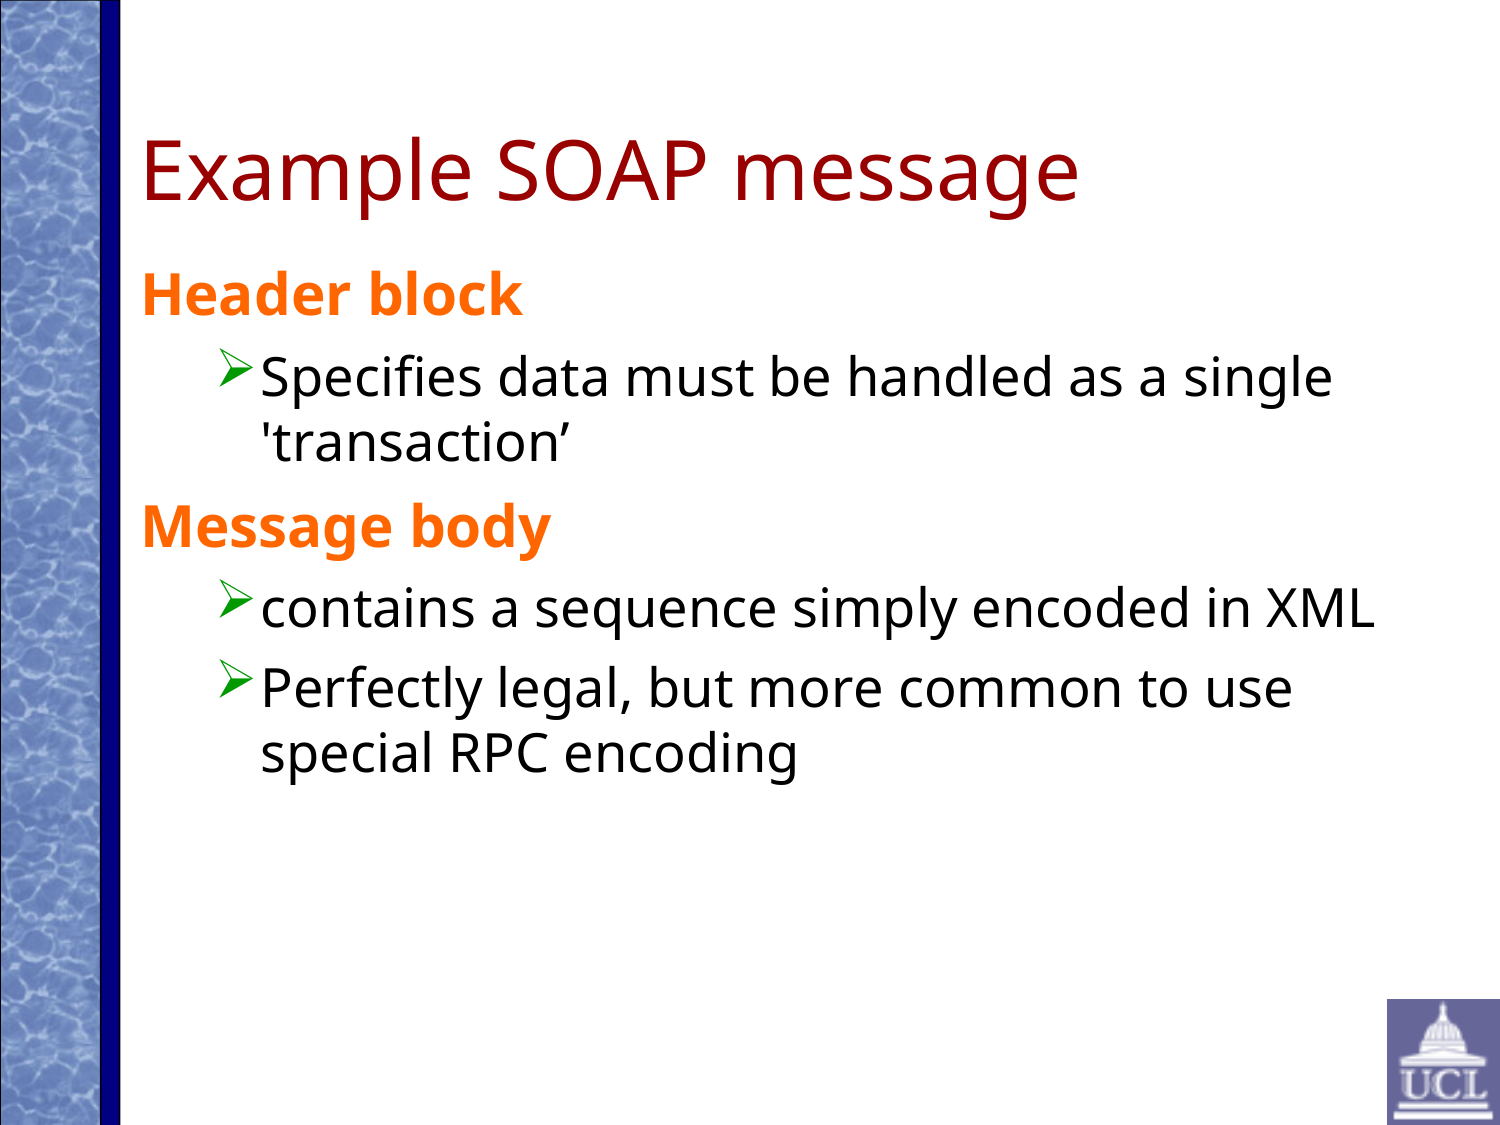

# Example SOAP message
Header block
Specifies data must be handled as a single 'transaction’
Message body
contains a sequence simply encoded in XML
Perfectly legal, but more common to use special RPC encoding